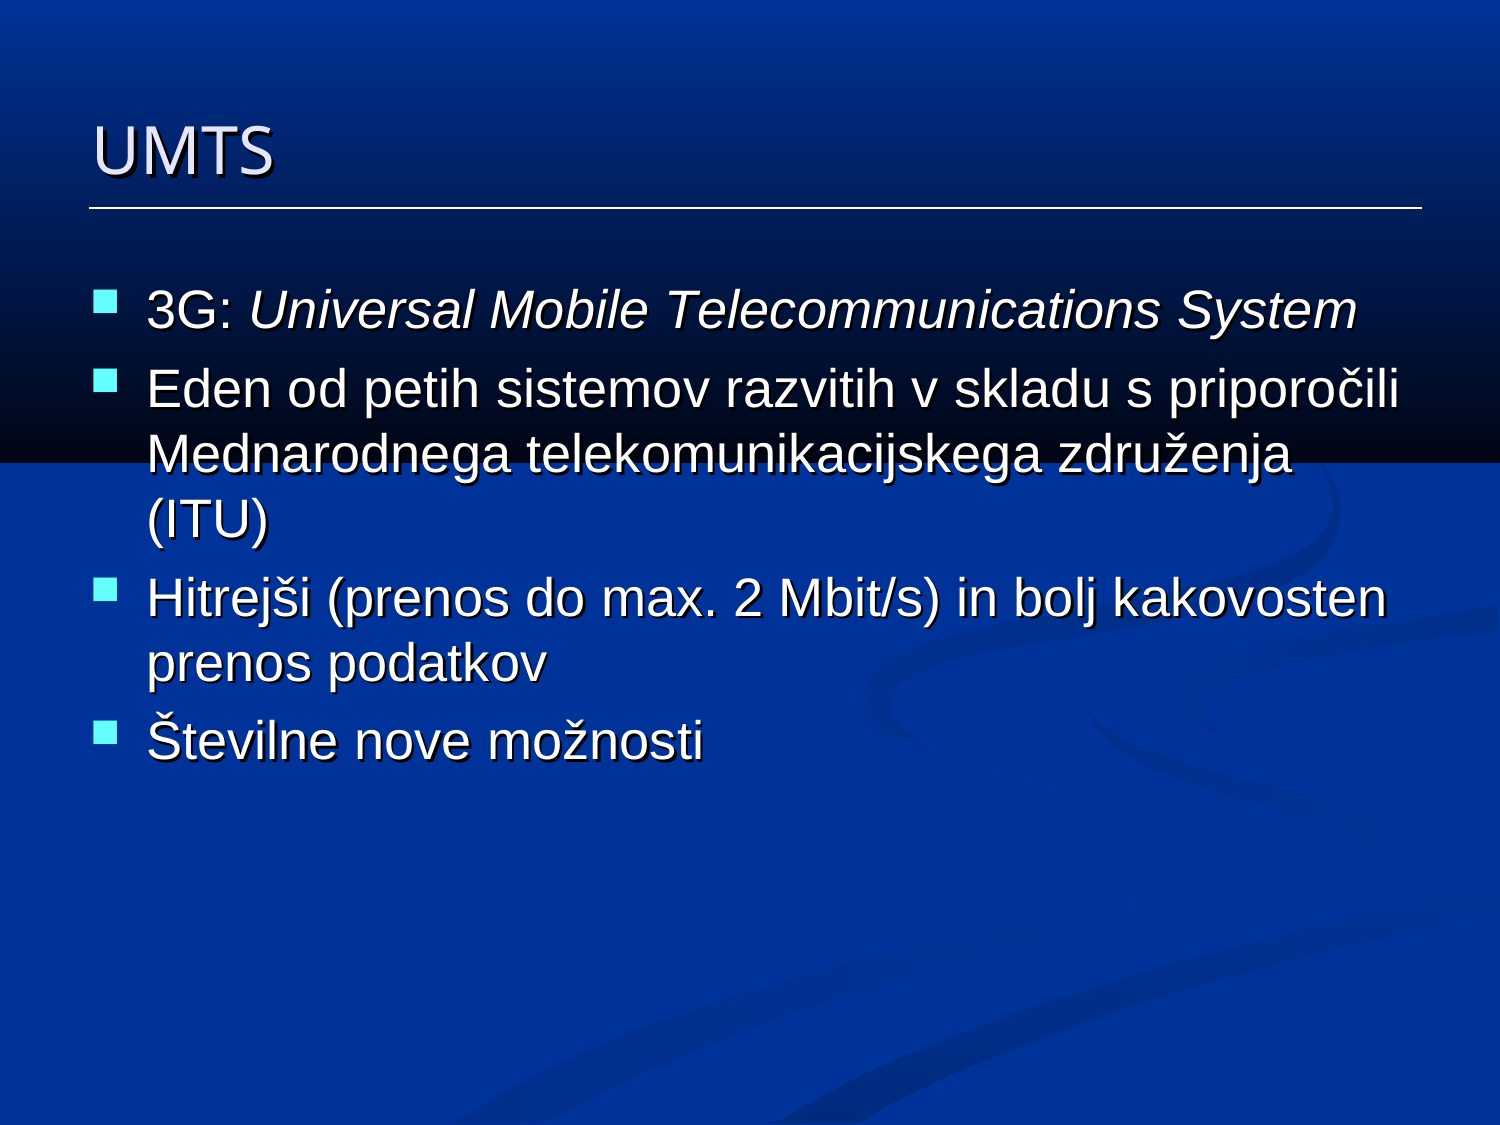

UMTS
# 3G: Universal Mobile Telecommunications System
Eden od petih sistemov razvitih v skladu s priporočili Mednarodnega telekomunikacijskega združenja (ITU)
Hitrejši (prenos do max. 2 Mbit/s) in bolj kakovosten prenos podatkov
Številne nove možnosti